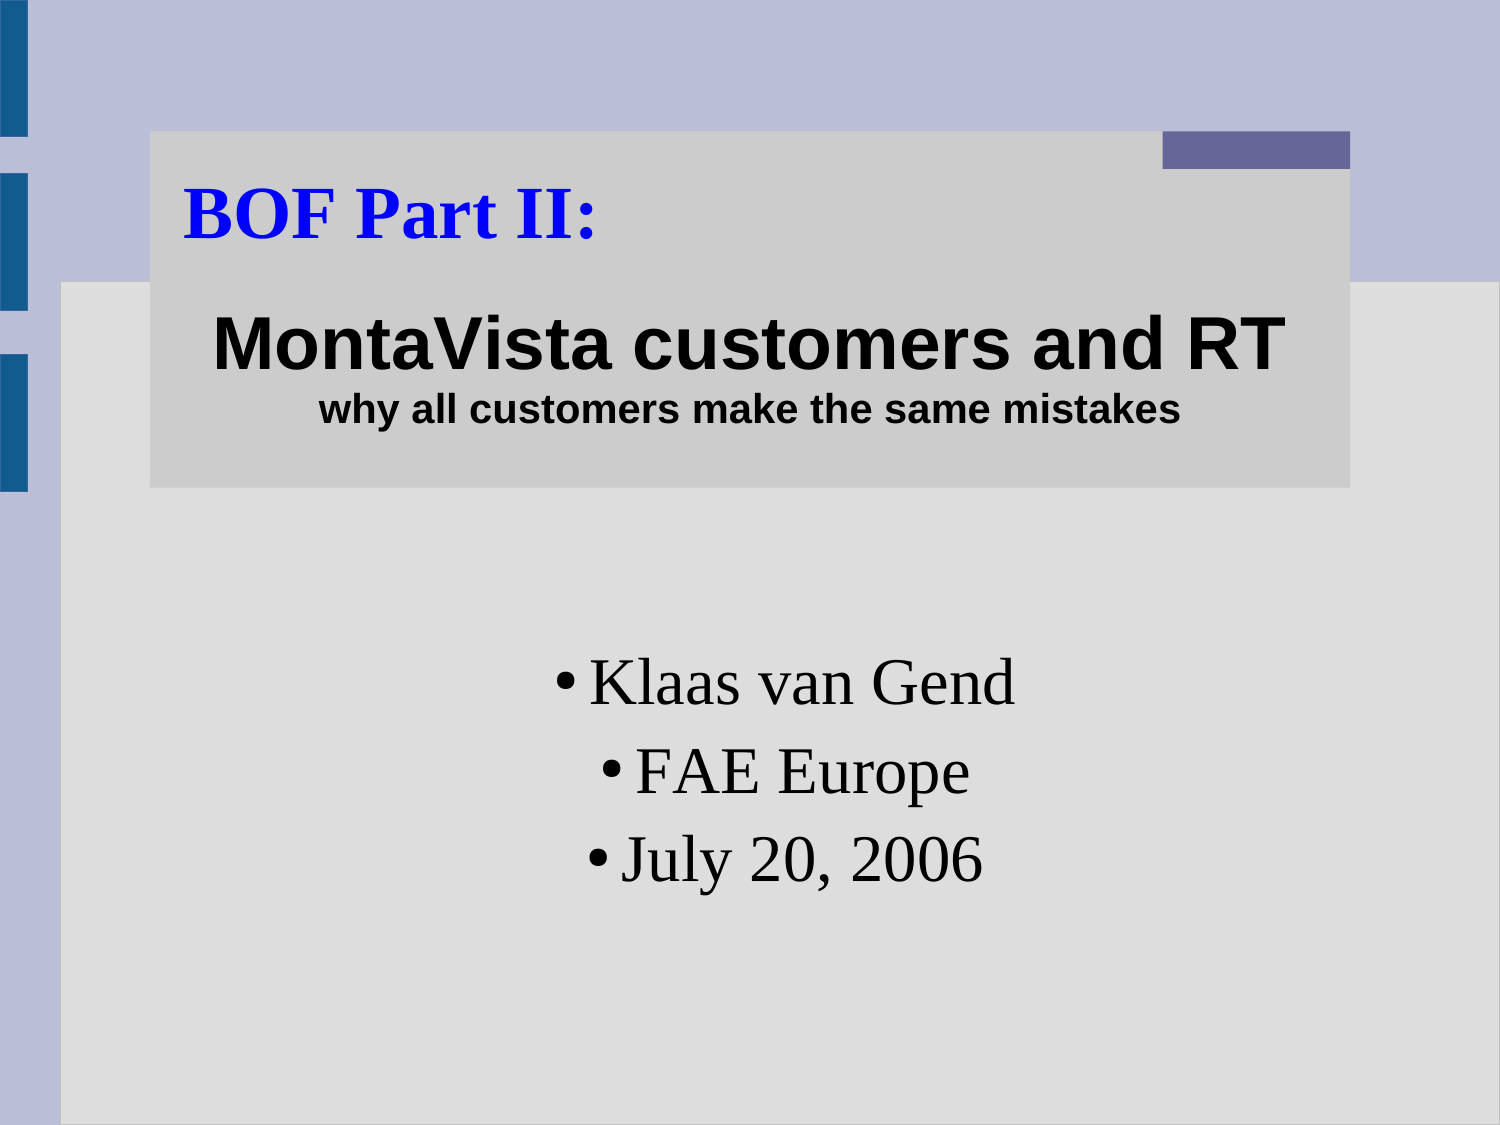

BOF Part II:
# MontaVista customers and RT why all customers make the same mistakes
Klaas van Gend
FAE Europe
July 20, 2006